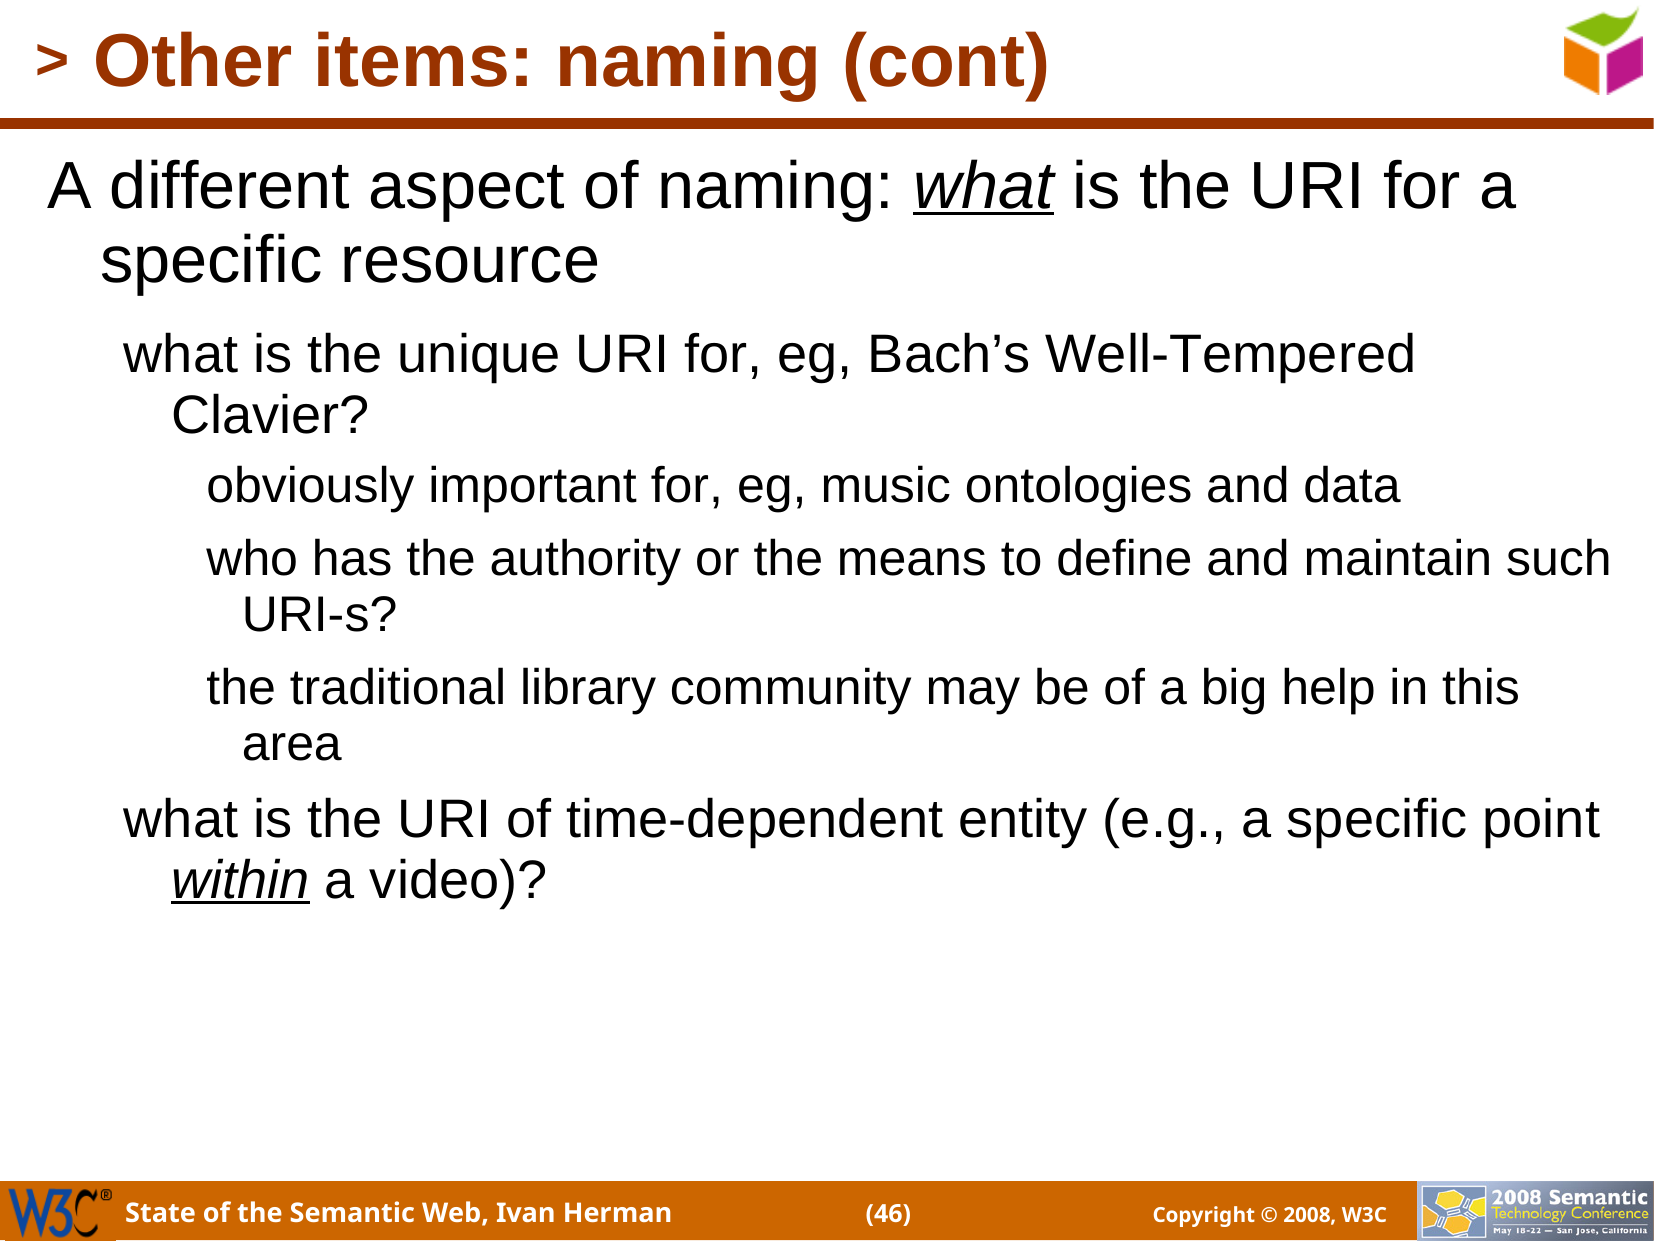

# Other items: naming (cont)
A different aspect of naming: what is the URI for a specific resource
what is the unique URI for, eg, Bach’s Well-Tempered Clavier?
obviously important for, eg, music ontologies and data
who has the authority or the means to define and maintain such URI-s?
the traditional library community may be of a big help in this area
what is the URI of time-dependent entity (e.g., a specific point within a video)?